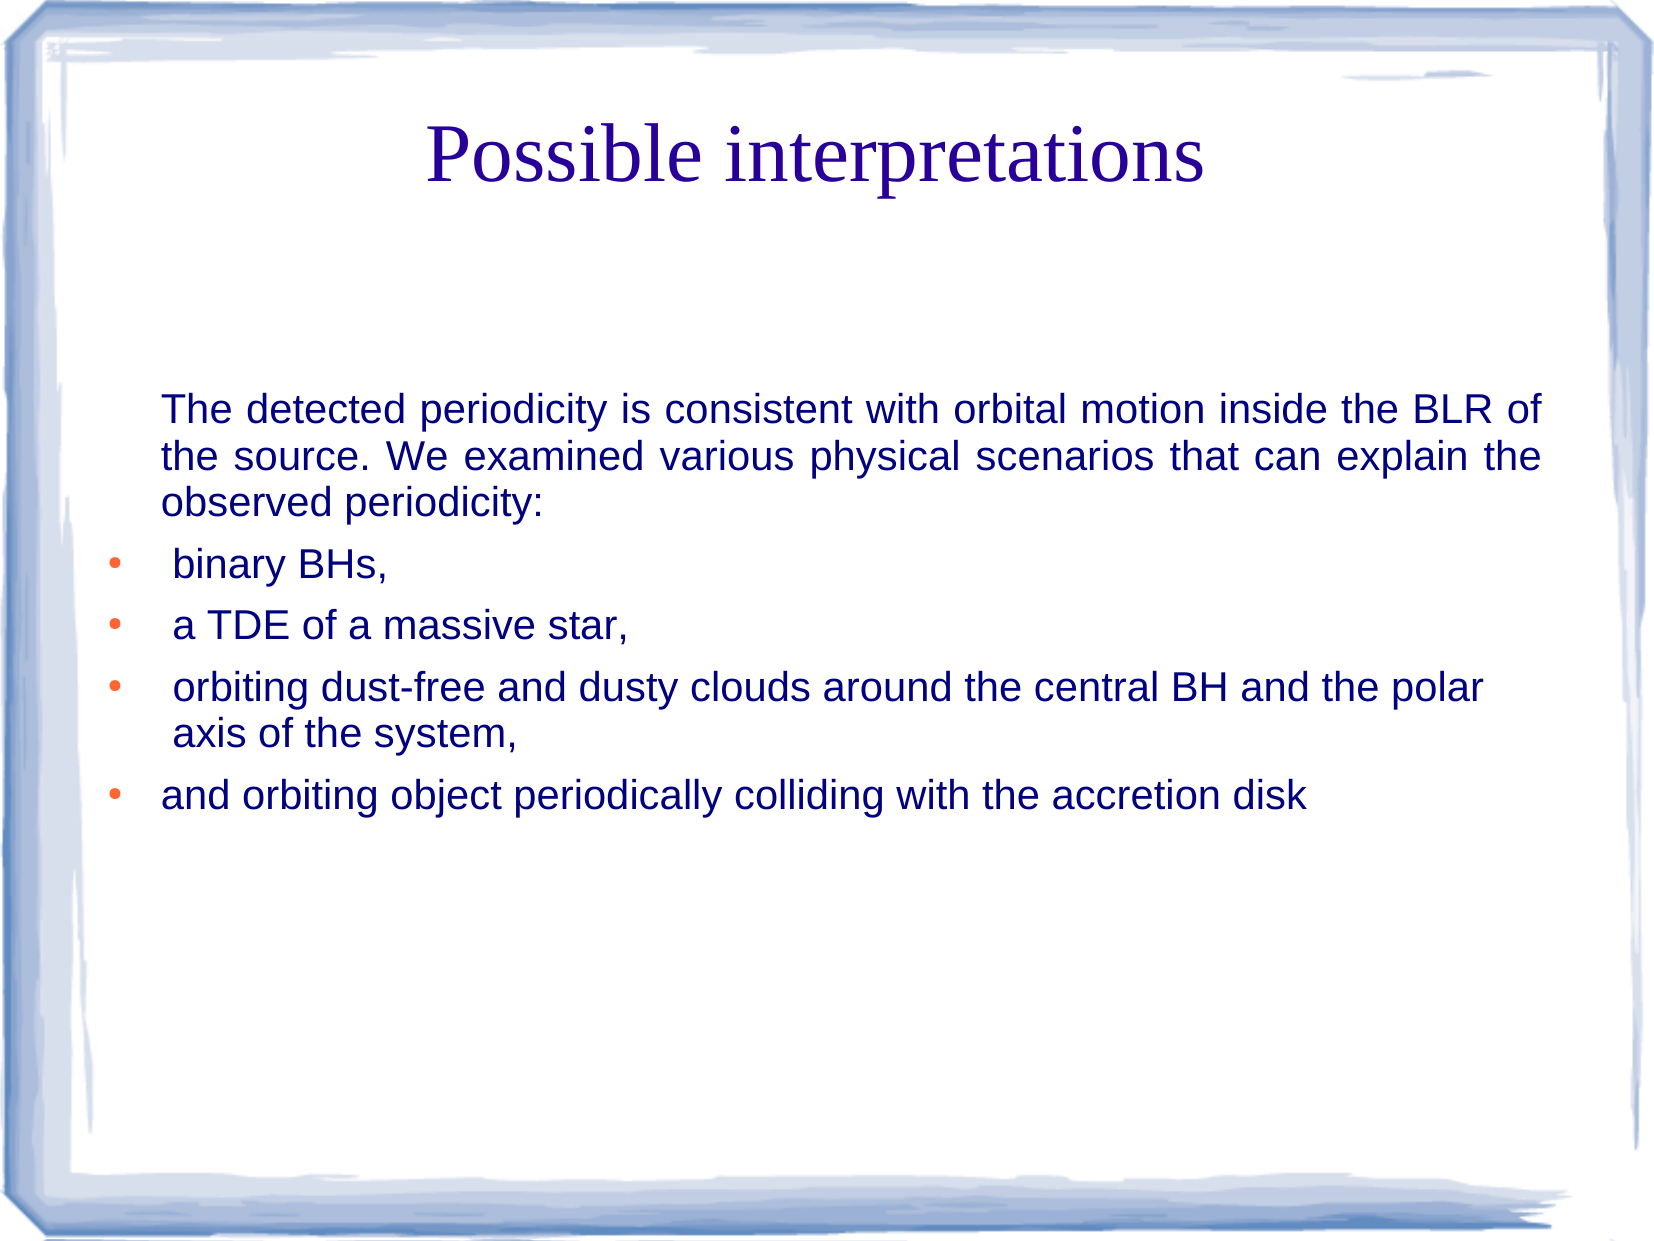

# Possible interpretations
The detected periodicity is consistent with orbital motion inside the BLR of the source. We examined various physical scenarios that can explain the observed periodicity:
 binary BHs,
 a TDE of a massive star,
 orbiting dust-free and dusty clouds around the central BH and the polar axis of the system,
and orbiting object periodically colliding with the accretion disk